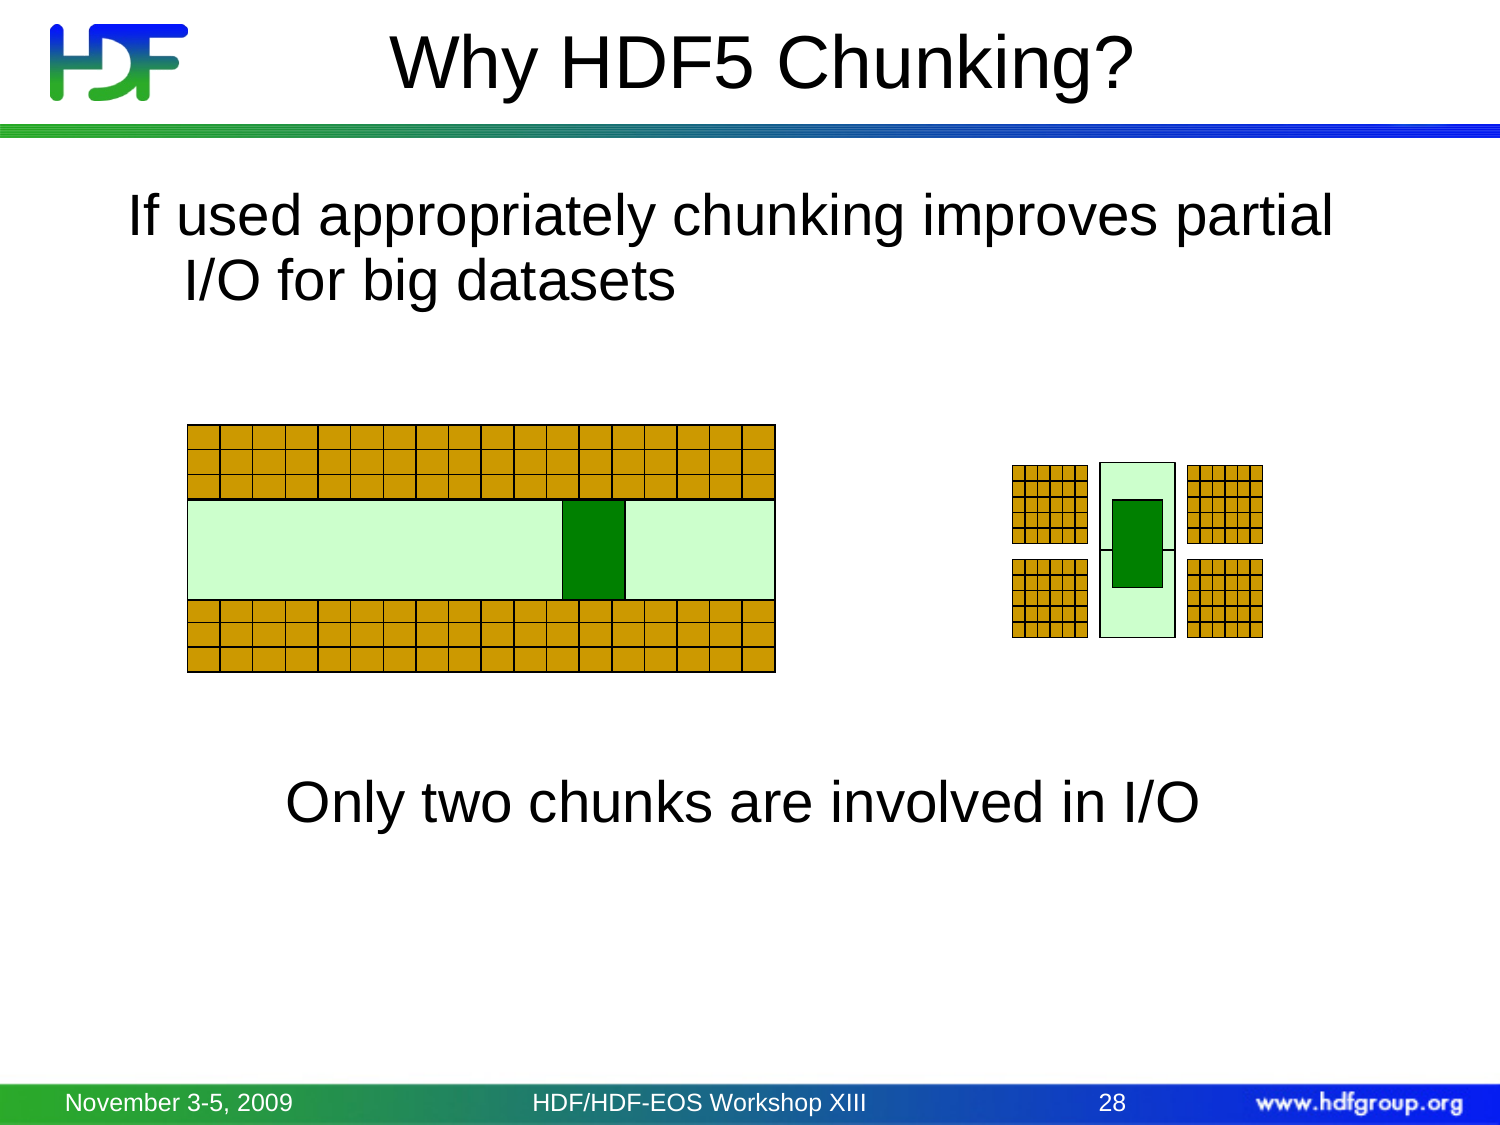

# Why HDF5 Chunking?
If used appropriately chunking improves partial I/O for big datasets
Only two chunks are involved in I/O
November 3-5, 2009
HDF/HDF-EOS Workshop XIII